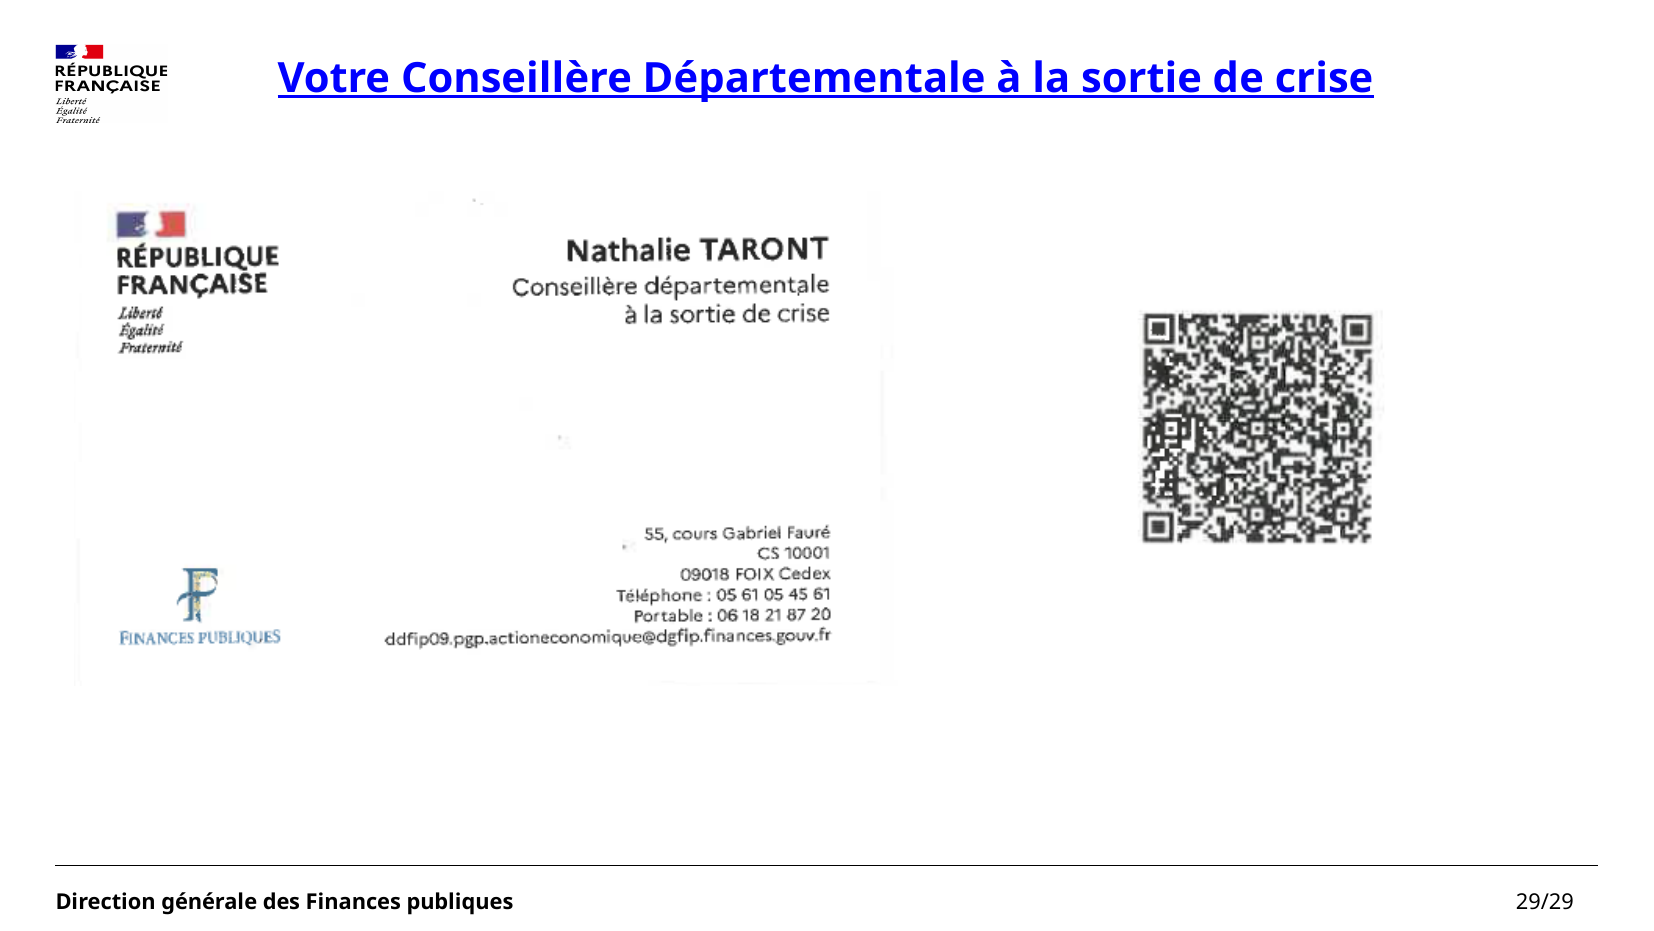

# Votre Conseillère Départementale à la sortie de crise